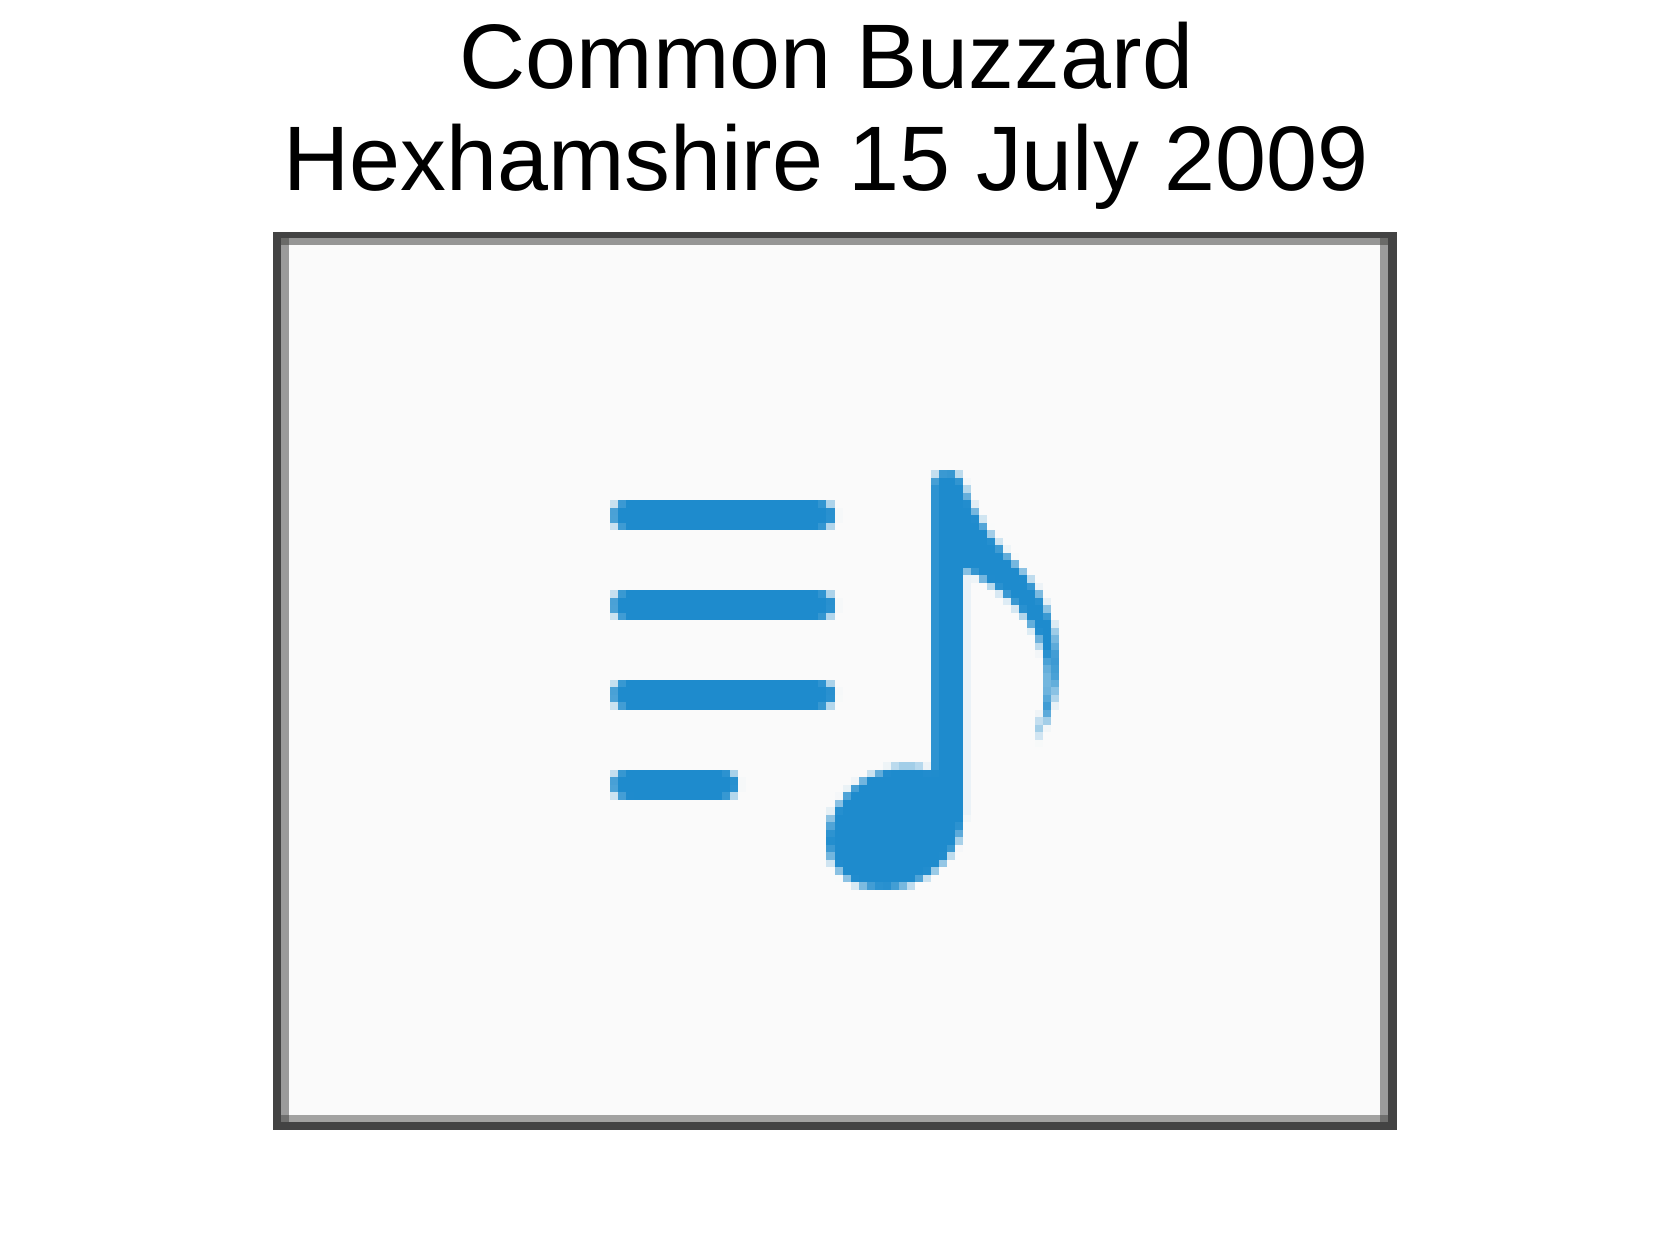

# Common Buzzard Hexhamshire 15 July 2009